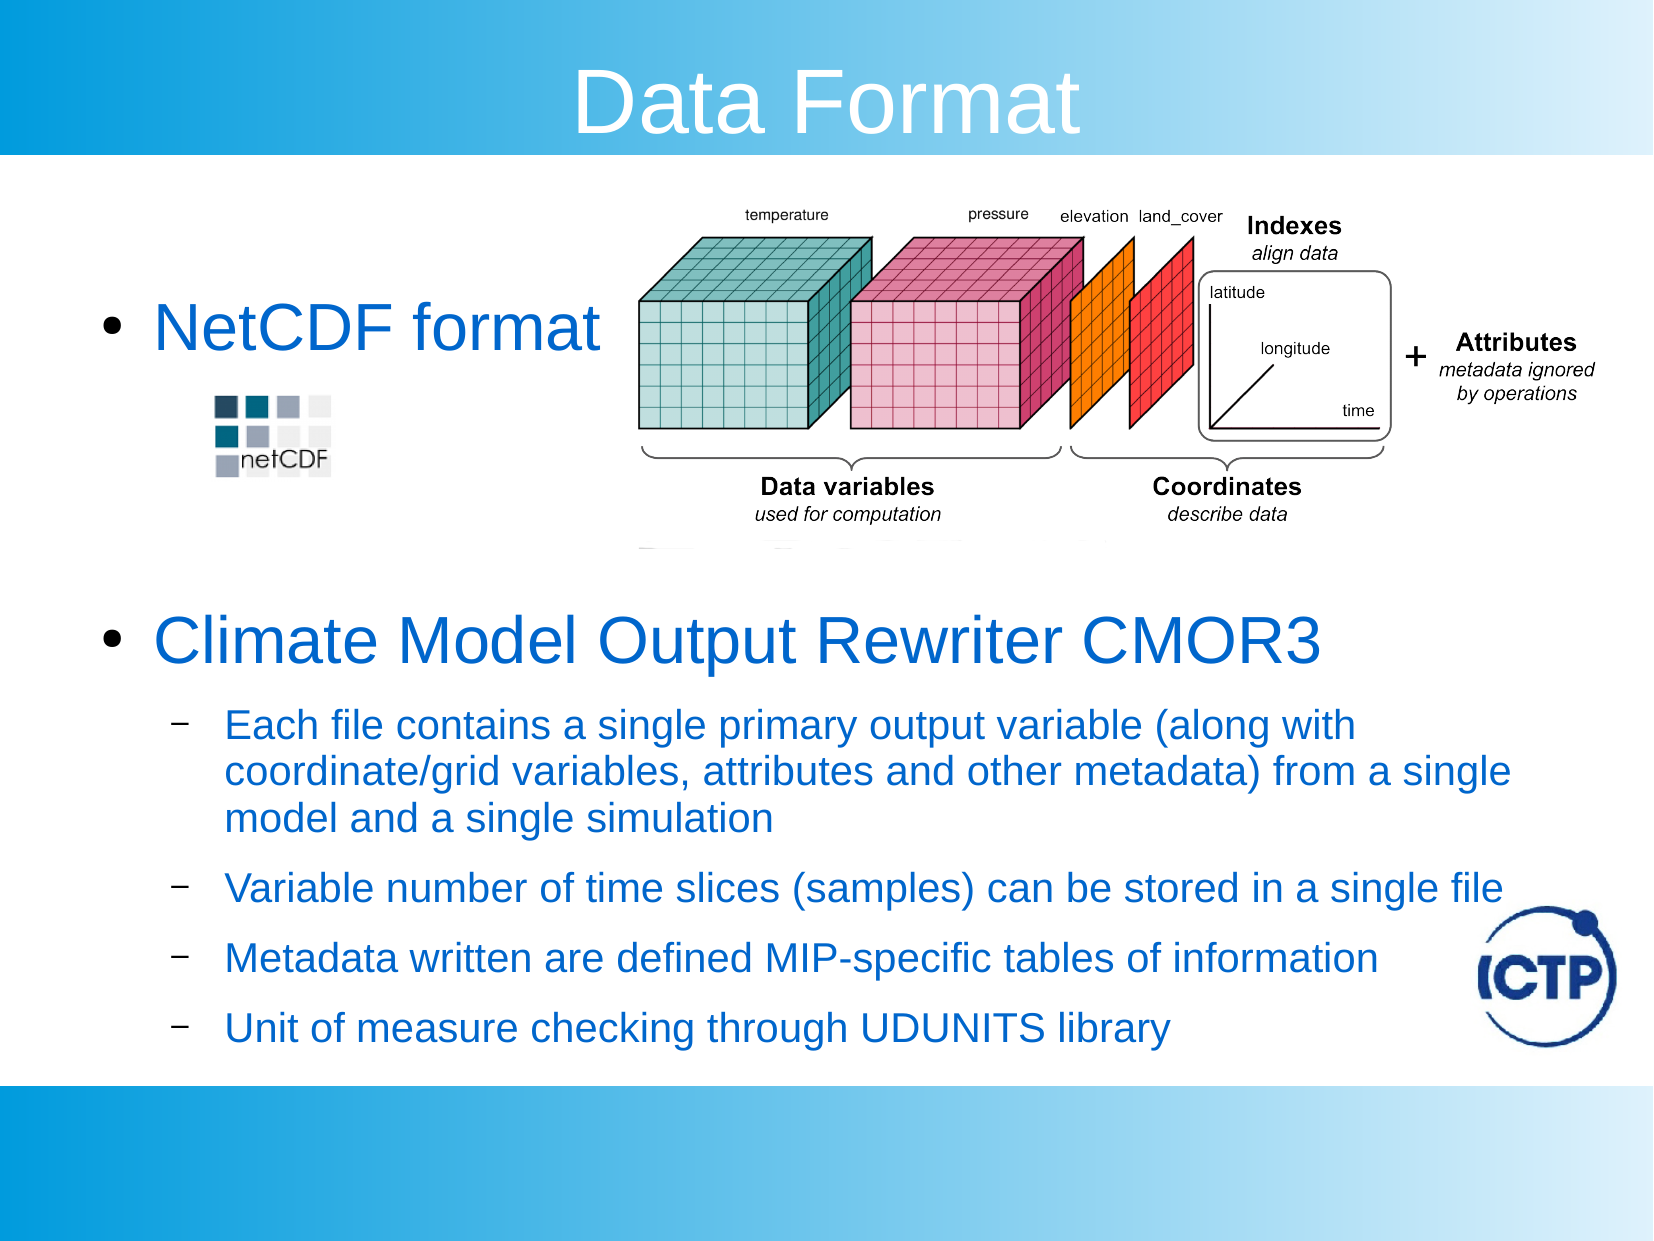

# Data Format
NetCDF format
Climate Model Output Rewriter CMOR3
Each file contains a single primary output variable (along with coordinate/grid variables, attributes and other metadata) from a single model and a single simulation
Variable number of time slices (samples) can be stored in a single file
Metadata written are defined MIP-specific tables of information
Unit of measure checking through UDUNITS library